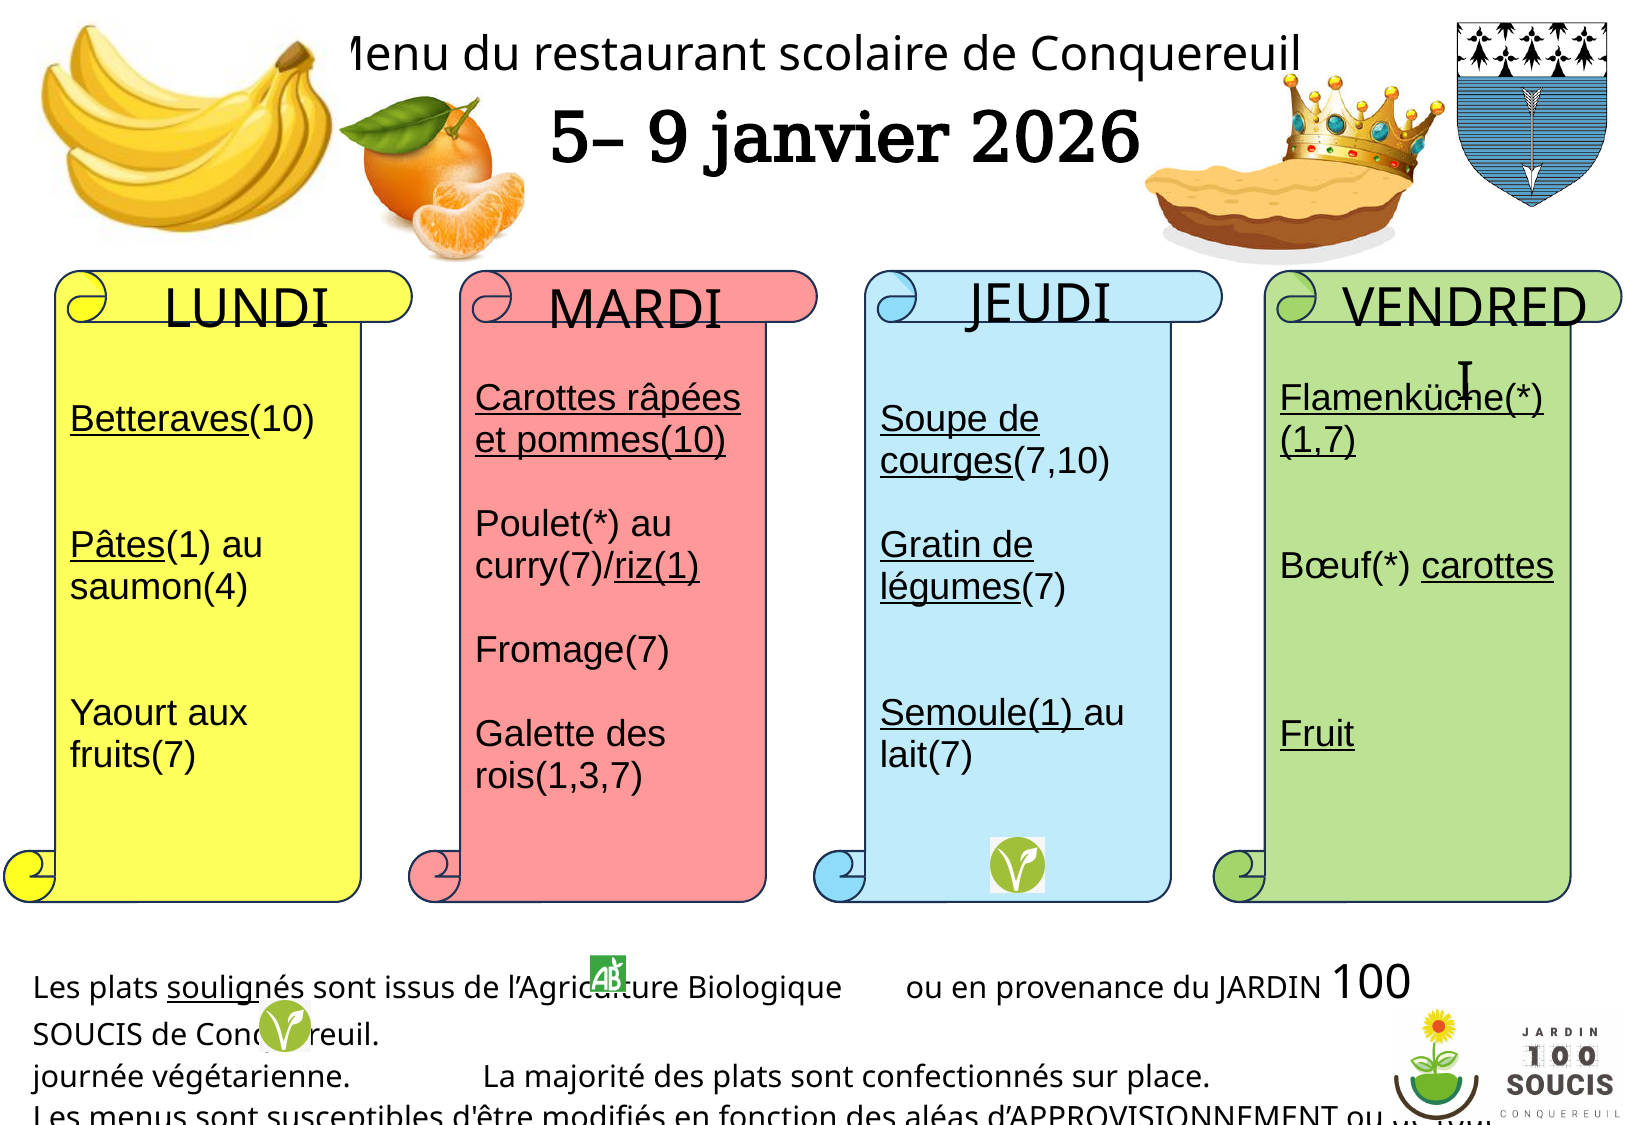

Menu du restaurant scolaire de Conquereuil
Les plats soulignés sont issus de l’Agriculture Biologique	 ou en provenance du JARDIN 100 SOUCIS de Conquereuil.
journée végétarienne.		La majorité des plats sont confectionnés sur place.
Les menus sont susceptibles d'être modifiés en fonction des aléas d’APPROVISIONNEMENT ou de tout autre imprévu.
5– 9 janvier 2026
JEUDI
VENDREDI
LUNDI
MARDI
Betteraves(10)
Pâtes(1) au saumon(4)
Yaourt aux fruits(7)
Carottes râpées et pommes(10)
Poulet(*) au curry(7)/riz(1)
Fromage(7)
Galette des rois(1,3,7)
Soupe de courges(7,10)
Gratin de légumes(7)
Semoule(1) au lait(7)
Flamenküche(*)(1,7)
Bœuf(*) carottes
Fruit